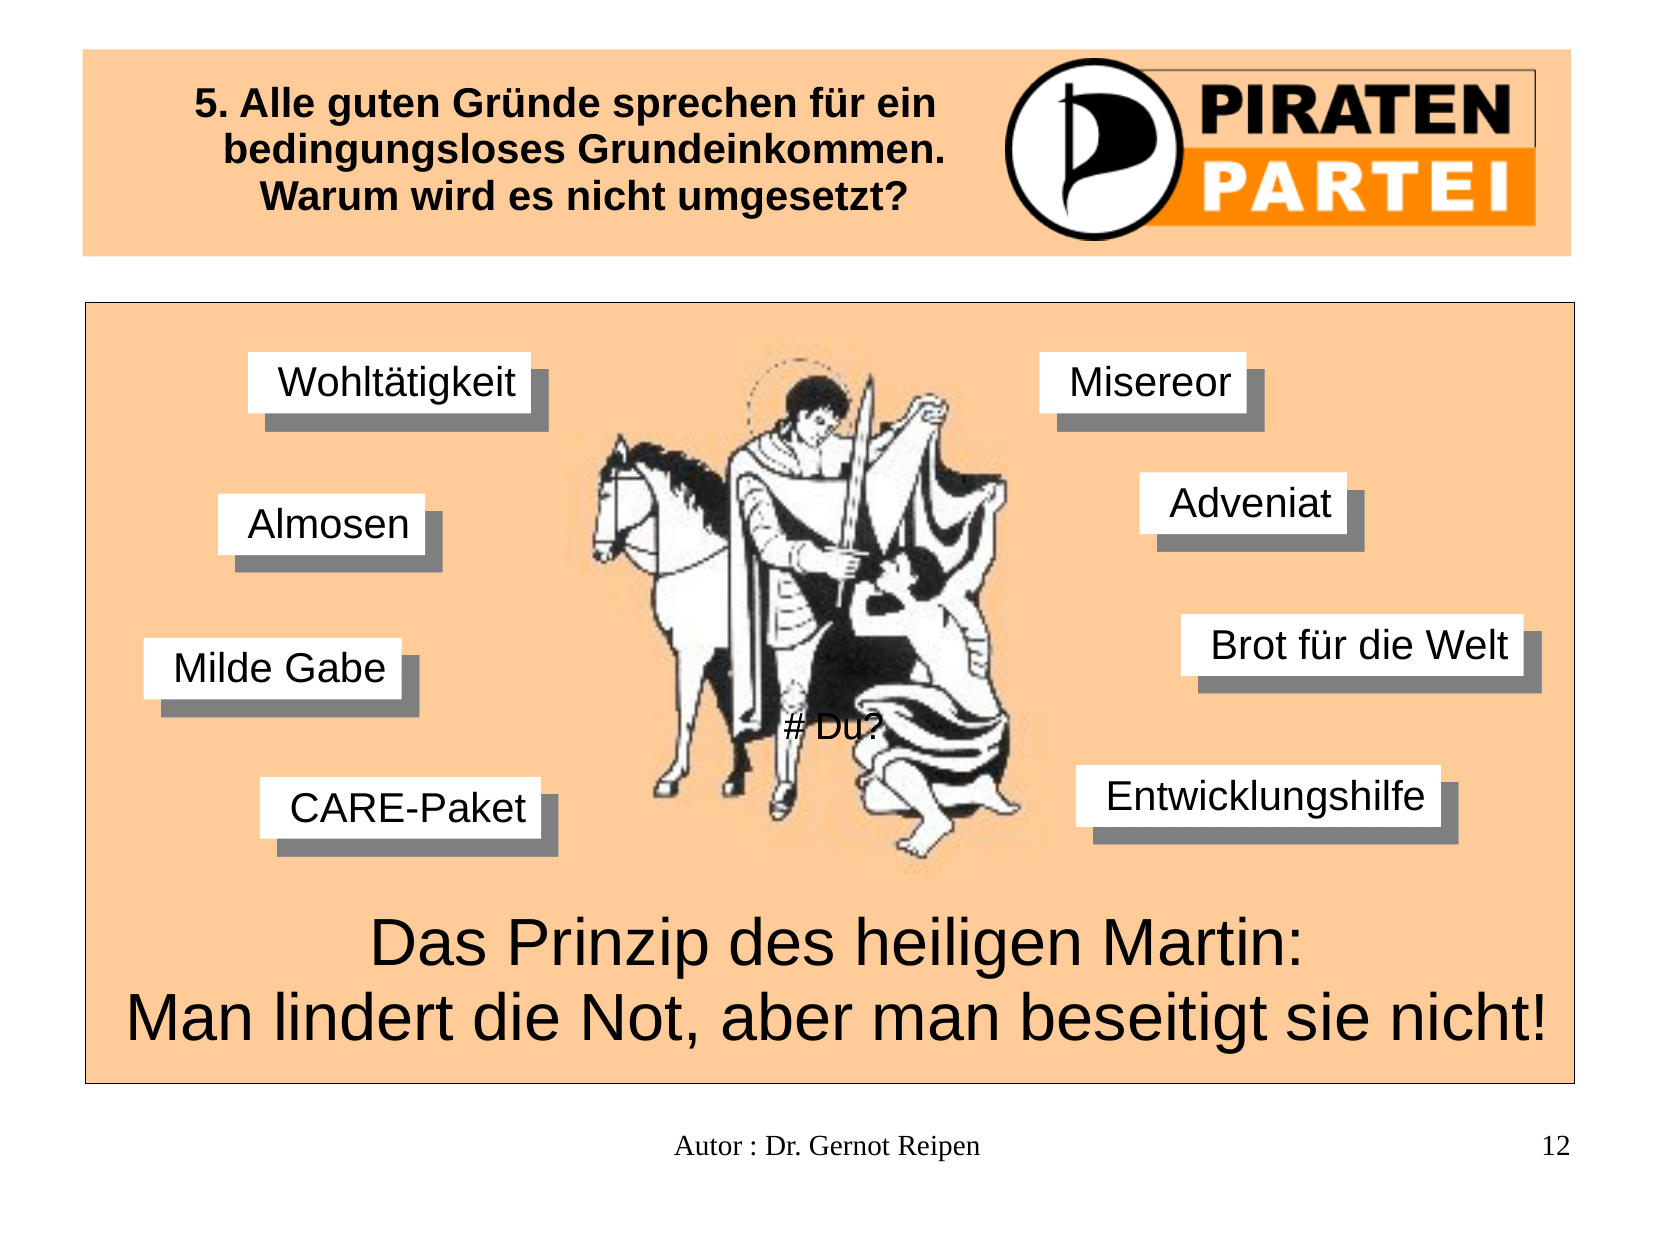

#
5. Alle guten Gründe sprechen für ein bedingungsloses Grundeinkommen. Warum wird es nicht umgesetzt?
Wohltätigkeit
Misereor
Adveniat
Almosen
Brot für die Welt
Milde Gabe
# Du?
# Du?
Entwicklungshilfe
CARE-Paket
Das Prinzip des heiligen Martin:
Man lindert die Not, aber man beseitigt sie nicht!
Autor : Dr. Gernot Reipen
12